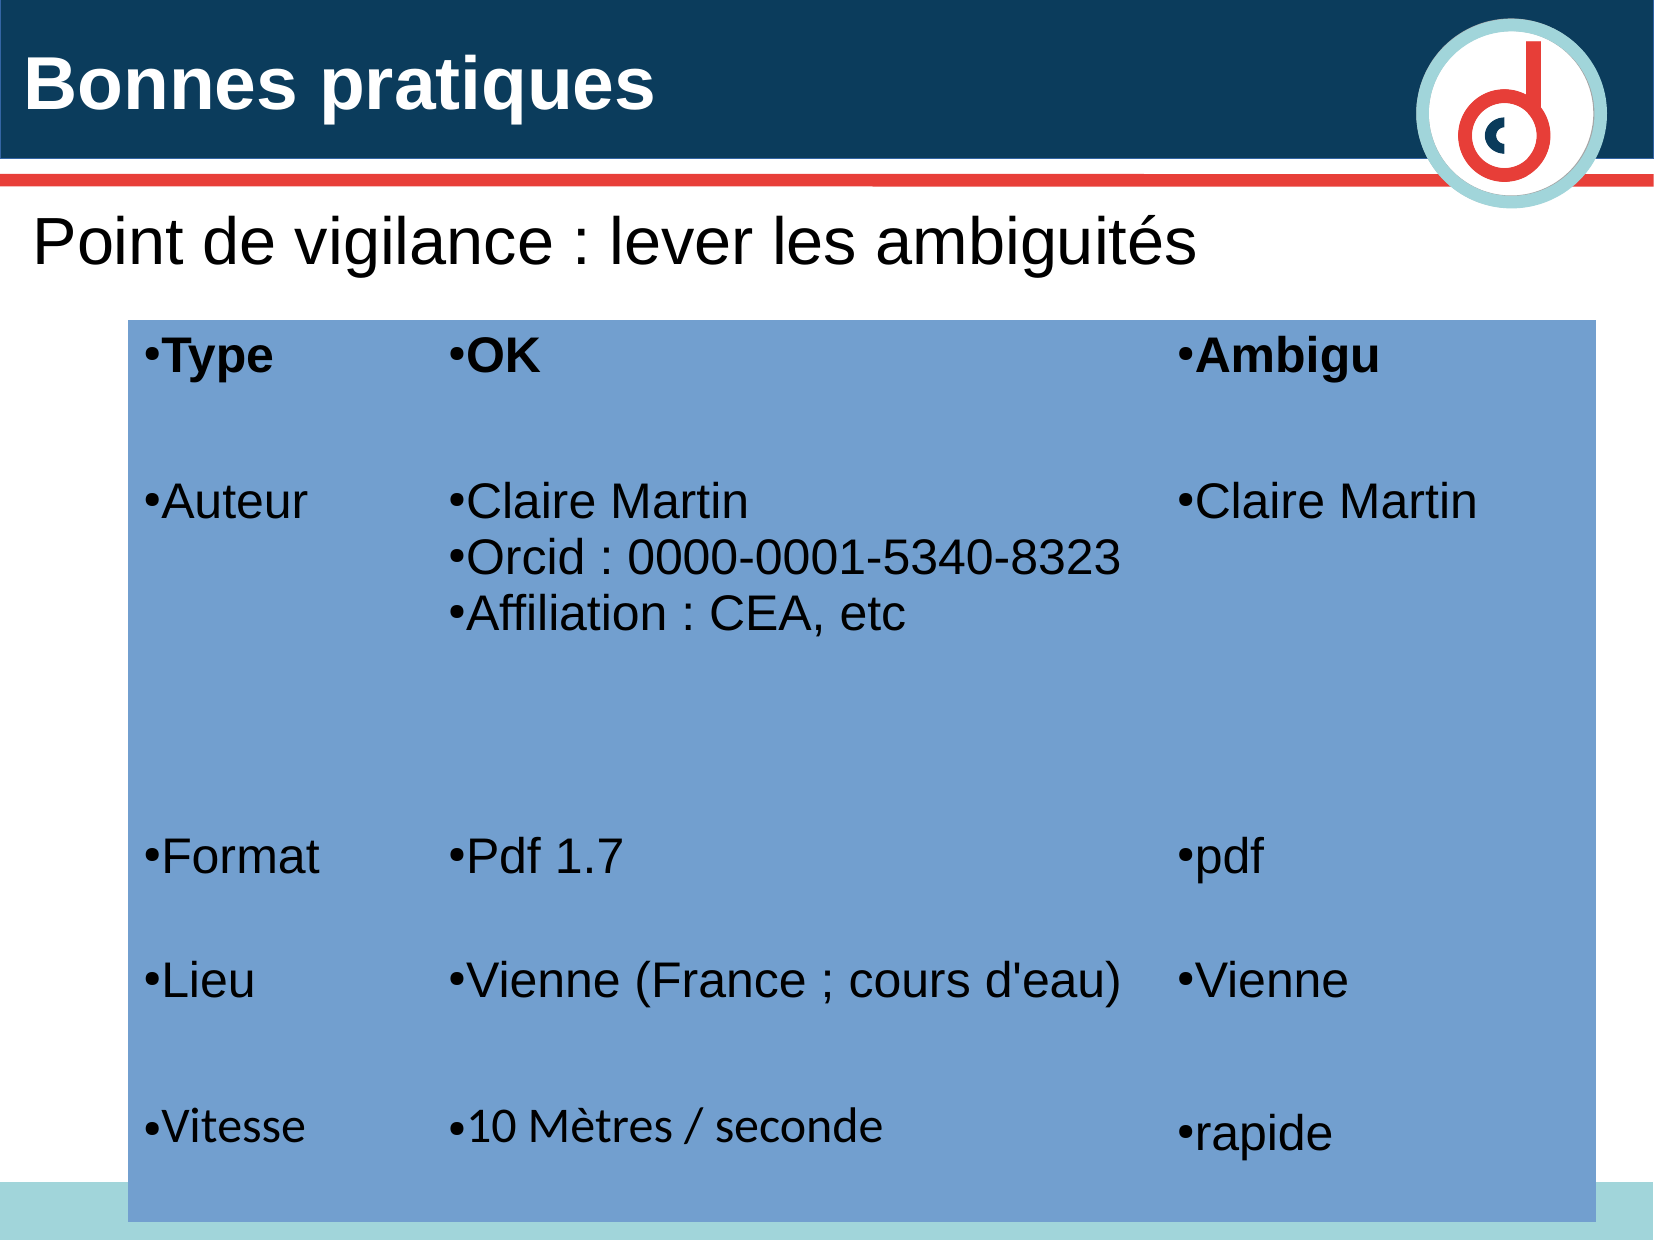

# Bonnes pratiques
Point de vigilance : lever les ambiguités
| Type | OK | Ambigu |
| --- | --- | --- |
| Auteur | Claire Martin Orcid : 0000-0001-5340-8323 Affiliation : CEA, etc | Claire Martin |
| Format | Pdf 1.7 | pdf |
| Lieu | Vienne (France ; cours d'eau) | Vienne |
| Vitesse | 10 Mètres / seconde | rapide |